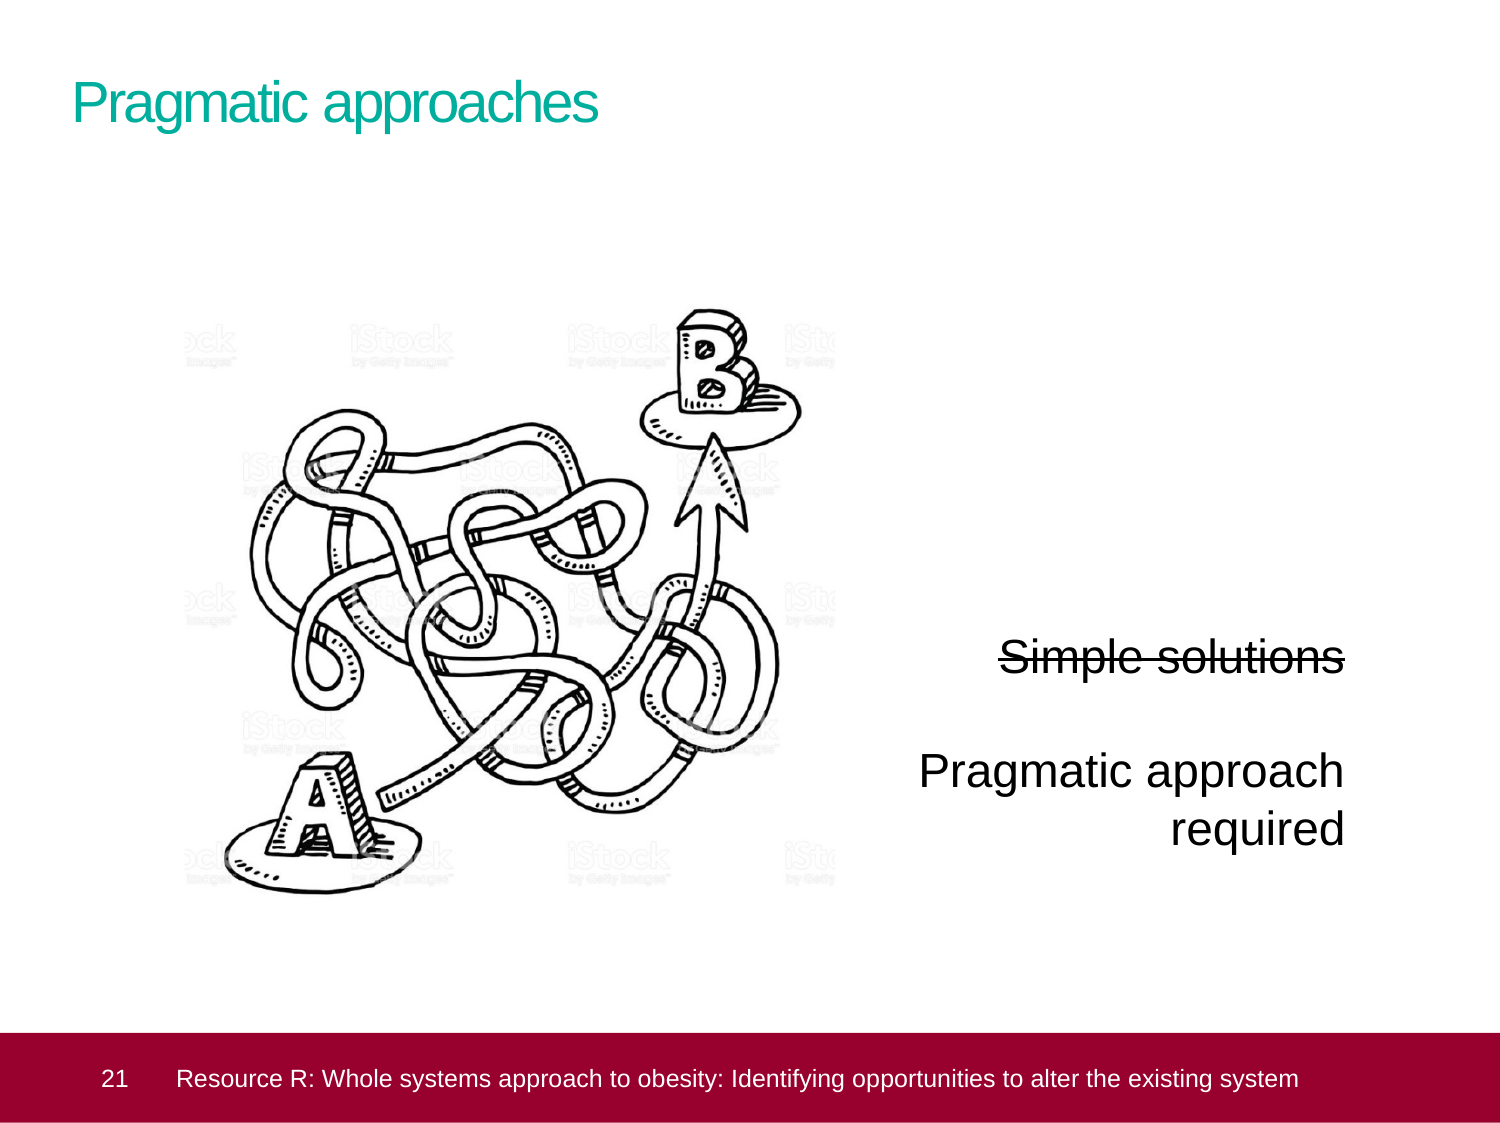

# Pragmatic approaches
Simple solutions
Pragmatic approach required
 20
Resource R: Whole systems approach to obesity: Identifying opportunities to alter the existing system